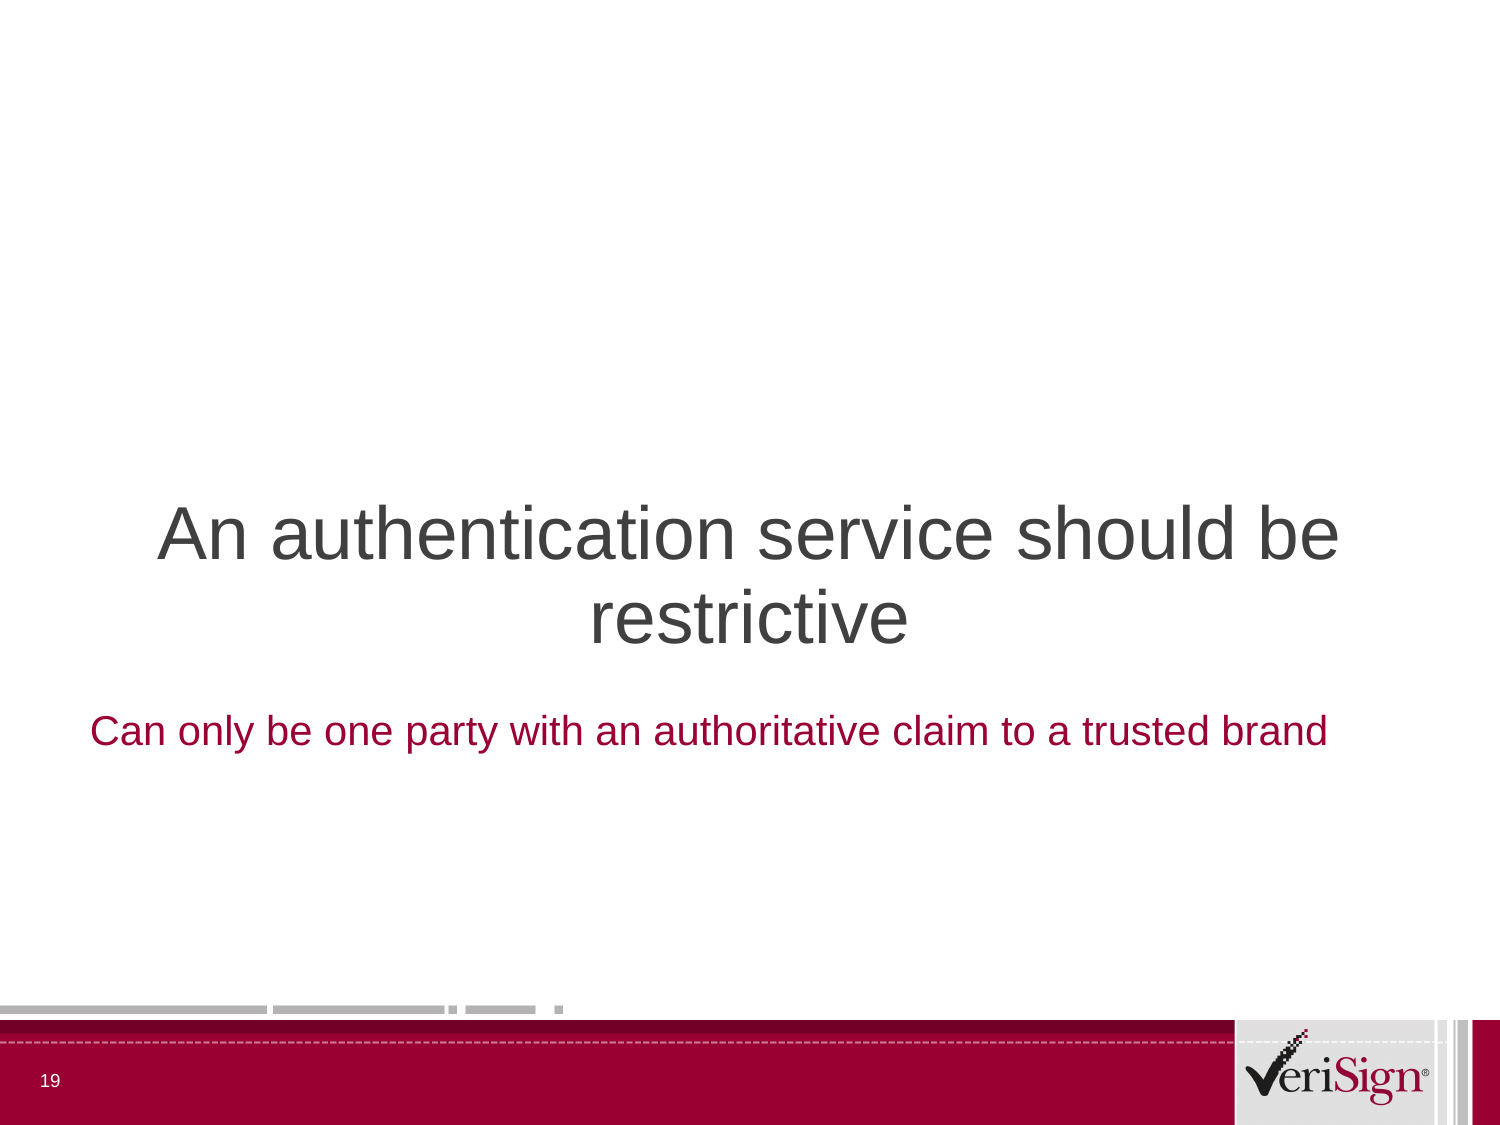

# An authentication service should be restrictive
Can only be one party with an authoritative claim to a trusted brand
19